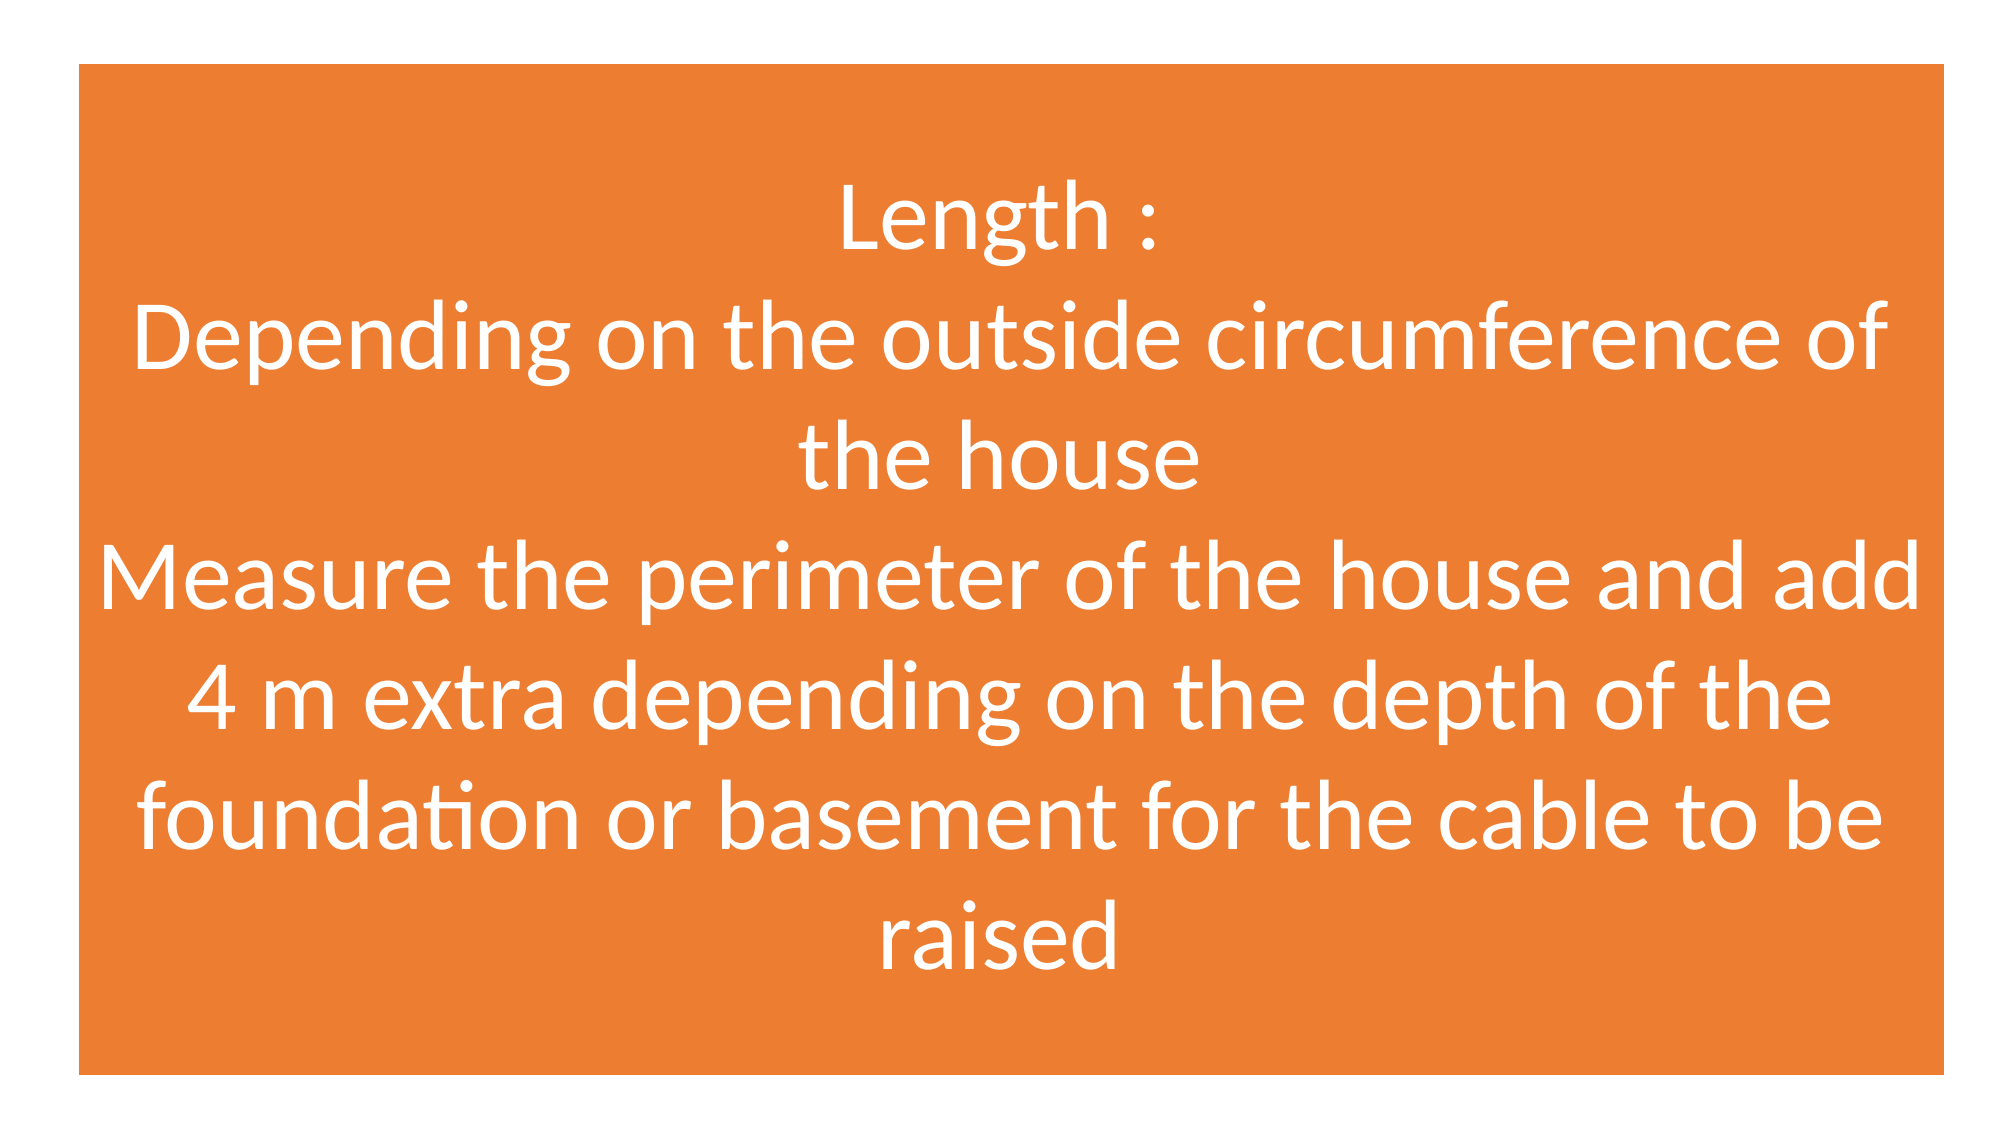

Length :
Depending on the outside circumference of the house
Measure the perimeter of the house and add 4 m extra depending on the depth of the foundation or basement for the cable to be raised